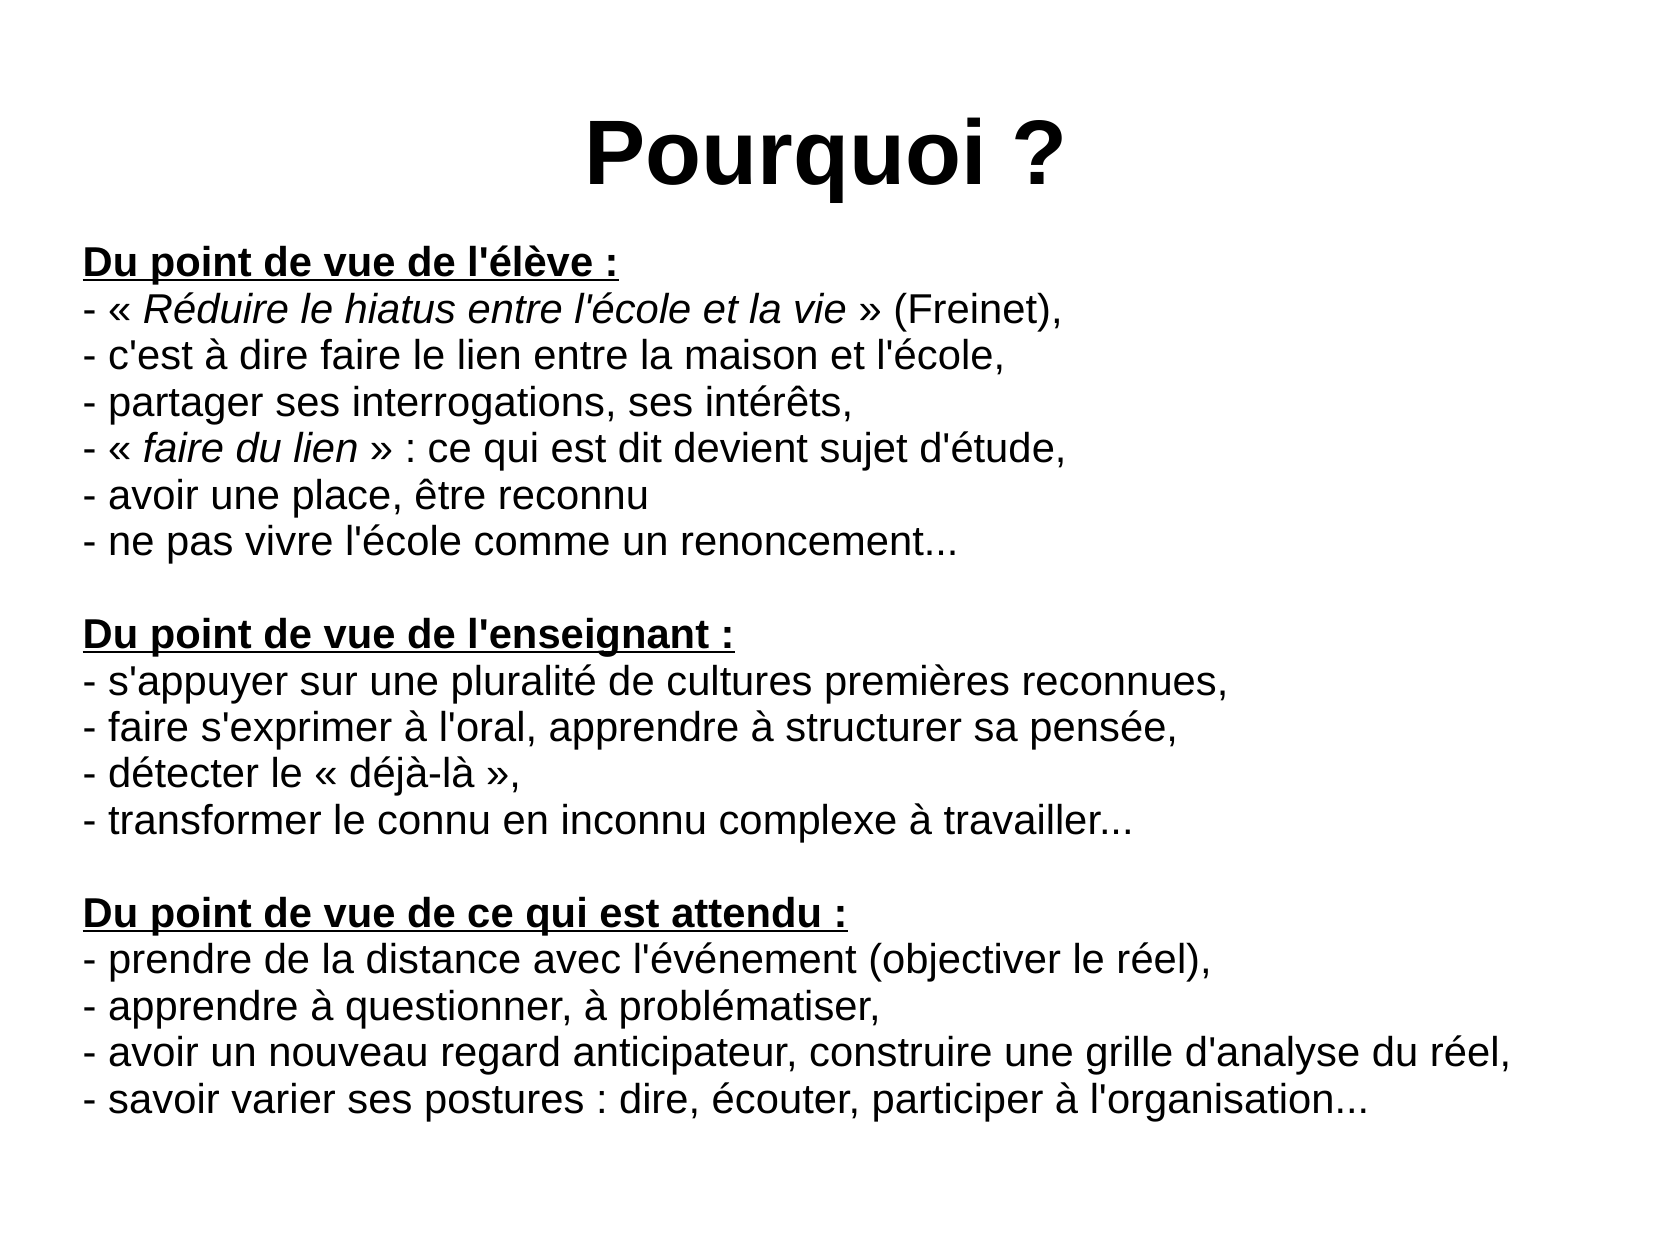

Du point de vue de l'élève :
- « Réduire le hiatus entre l'école et la vie » (Freinet),
- c'est à dire faire le lien entre la maison et l'école,
- partager ses interrogations, ses intérêts,
- « faire du lien » : ce qui est dit devient sujet d'étude,
- avoir une place, être reconnu
- ne pas vivre l'école comme un renoncement...
Du point de vue de l'enseignant :
- s'appuyer sur une pluralité de cultures premières reconnues,
- faire s'exprimer à l'oral, apprendre à structurer sa pensée,
- détecter le « déjà-là »,
- transformer le connu en inconnu complexe à travailler...
Du point de vue de ce qui est attendu :
- prendre de la distance avec l'événement (objectiver le réel),
- apprendre à questionner, à problématiser,
- avoir un nouveau regard anticipateur, construire une grille d'analyse du réel,
- savoir varier ses postures : dire, écouter, participer à l'organisation...
# Pourquoi ?